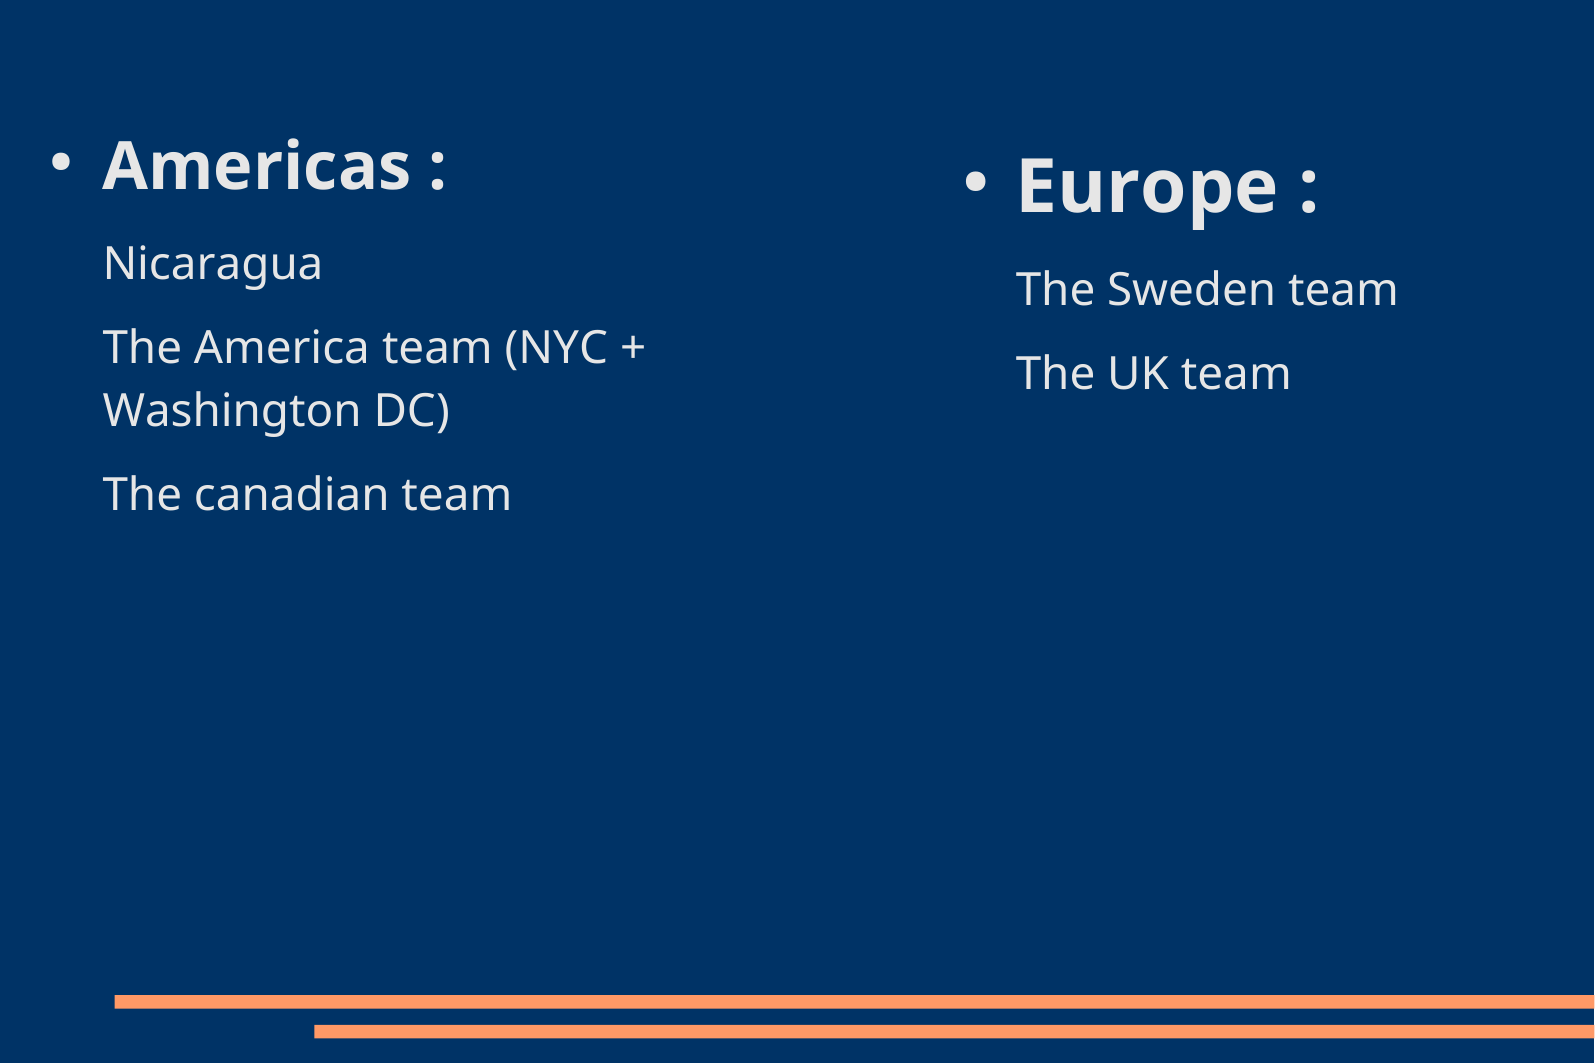

# Americas :
Nicaragua
The America team (NYC + Washington DC)
The canadian team
Europe :
The Sweden team
The UK team